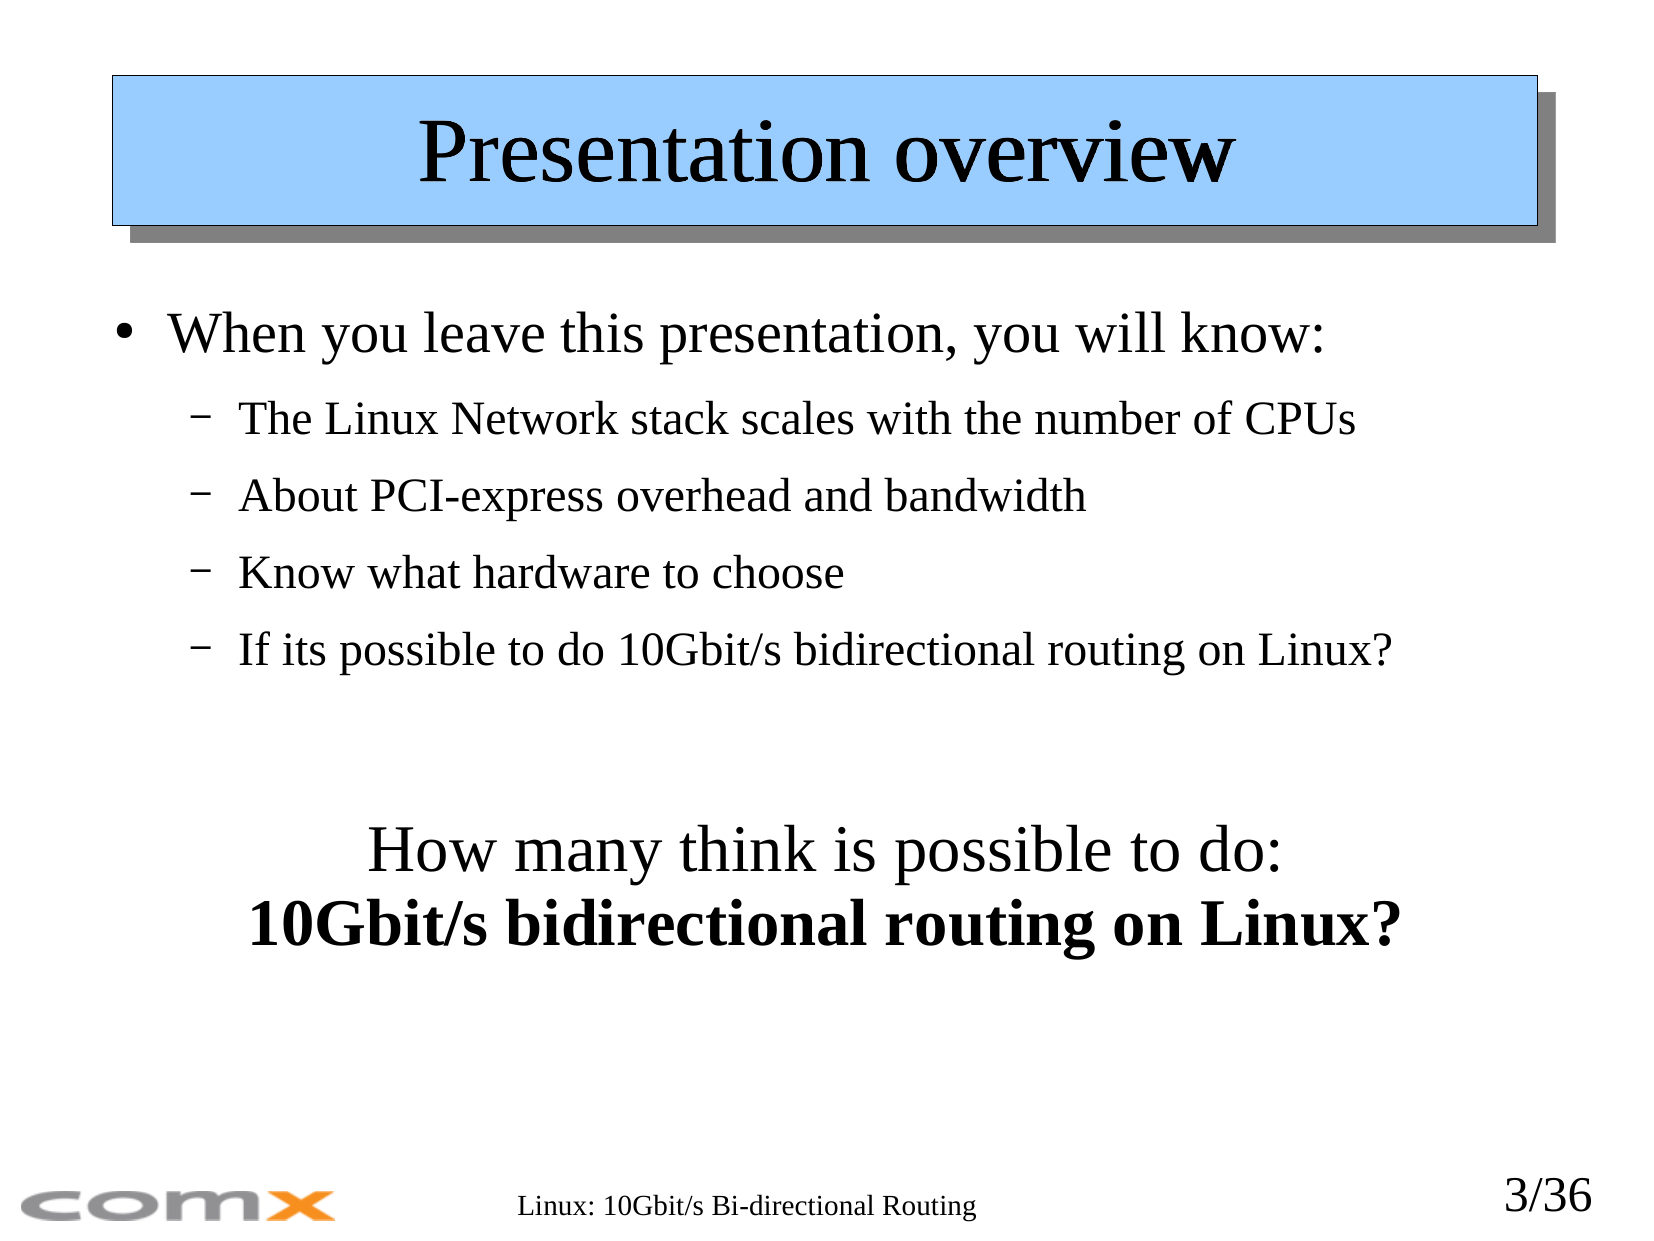

# Presentation overview
When you leave this presentation, you will know:
The Linux Network stack scales with the number of CPUs
About PCI-express overhead and bandwidth
Know what hardware to choose
If its possible to do 10Gbit/s bidirectional routing on Linux?
How many think is possible to do:
 10Gbit/s bidirectional routing on Linux?